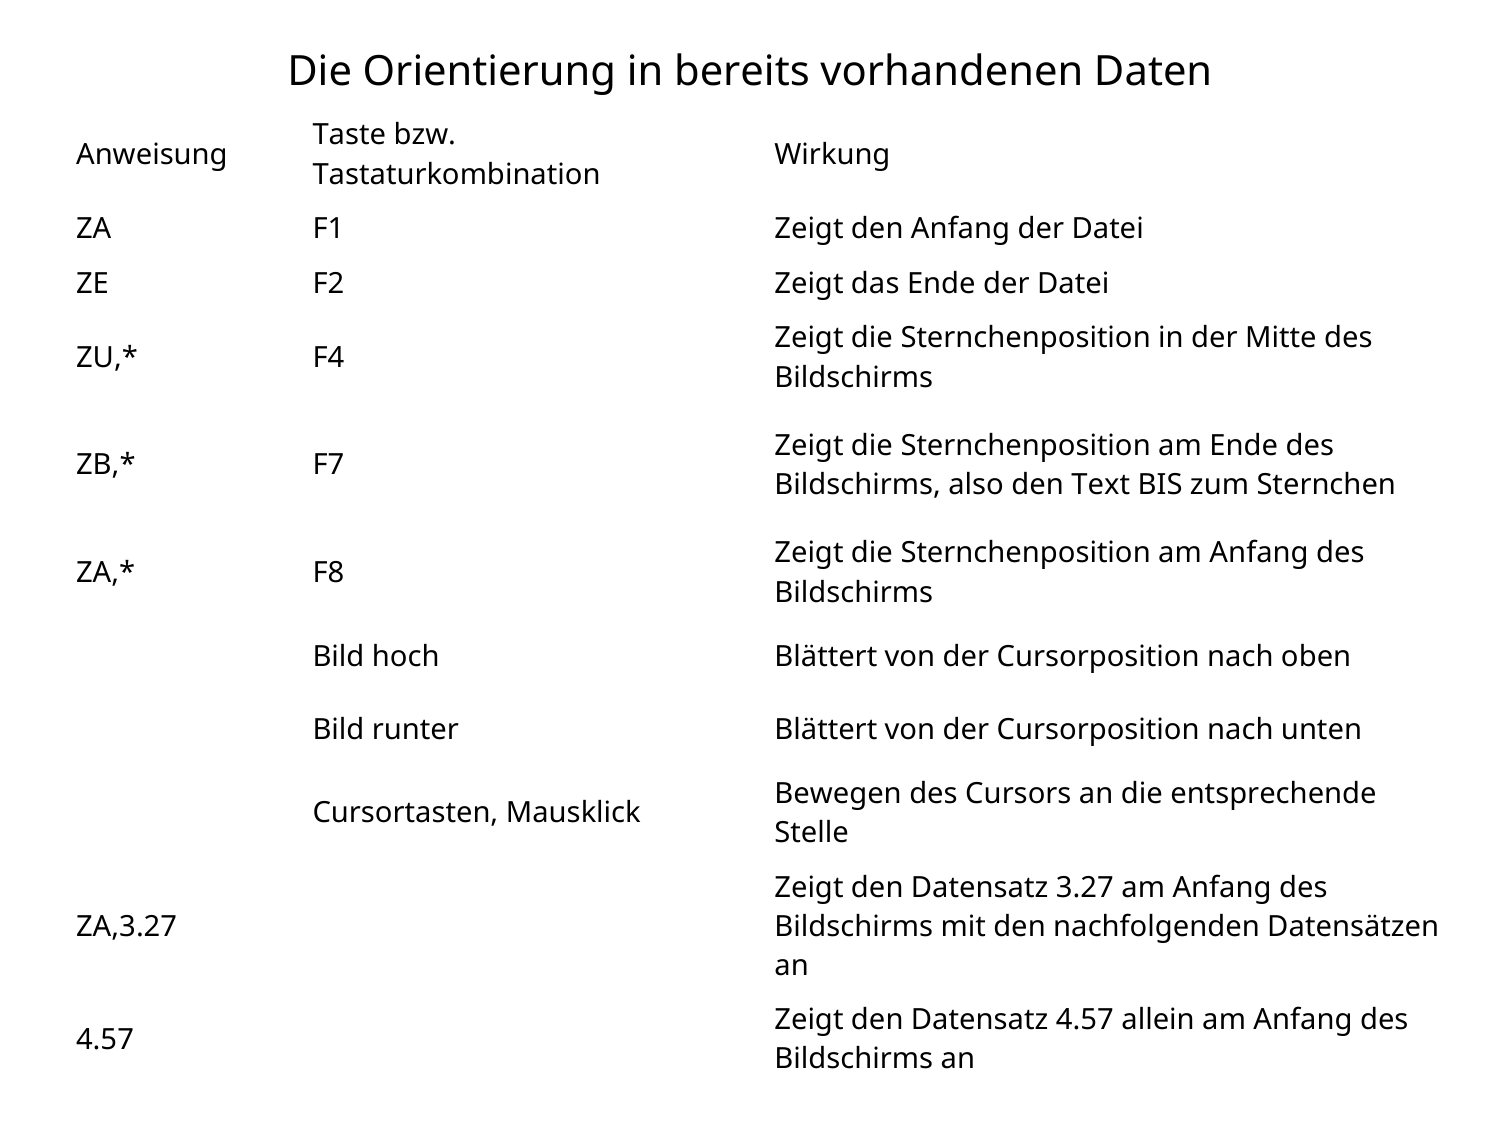

Die Orientierung in bereits vorhandenen Daten
| Anweisung | Taste bzw. Tastaturkombination | Wirkung |
| --- | --- | --- |
| ZA | F1 | Zeigt den Anfang der Datei |
| ZE | F2 | Zeigt das Ende der Datei |
| ZU,\* | F4 | Zeigt die Sternchenposition in der Mitte des Bildschirms |
| ZB,\* | F7 | Zeigt die Sternchenposition am Ende des Bildschirms, also den Text BIS zum Sternchen |
| ZA,\* | F8 | Zeigt die Sternchenposition am Anfang des Bildschirms |
| | Bild hoch | Blättert von der Cursorposition nach oben |
| | Bild runter | Blättert von der Cursorposition nach unten |
| | Cursortasten, Mausklick | Bewegen des Cursors an die entsprechende Stelle |
| ZA,3.27 | | Zeigt den Datensatz 3.27 am Anfang des Bildschirms mit den nachfolgenden Datensätzen an |
| 4.57 | | Zeigt den Datensatz 4.57 allein am Anfang des Bildschirms an |